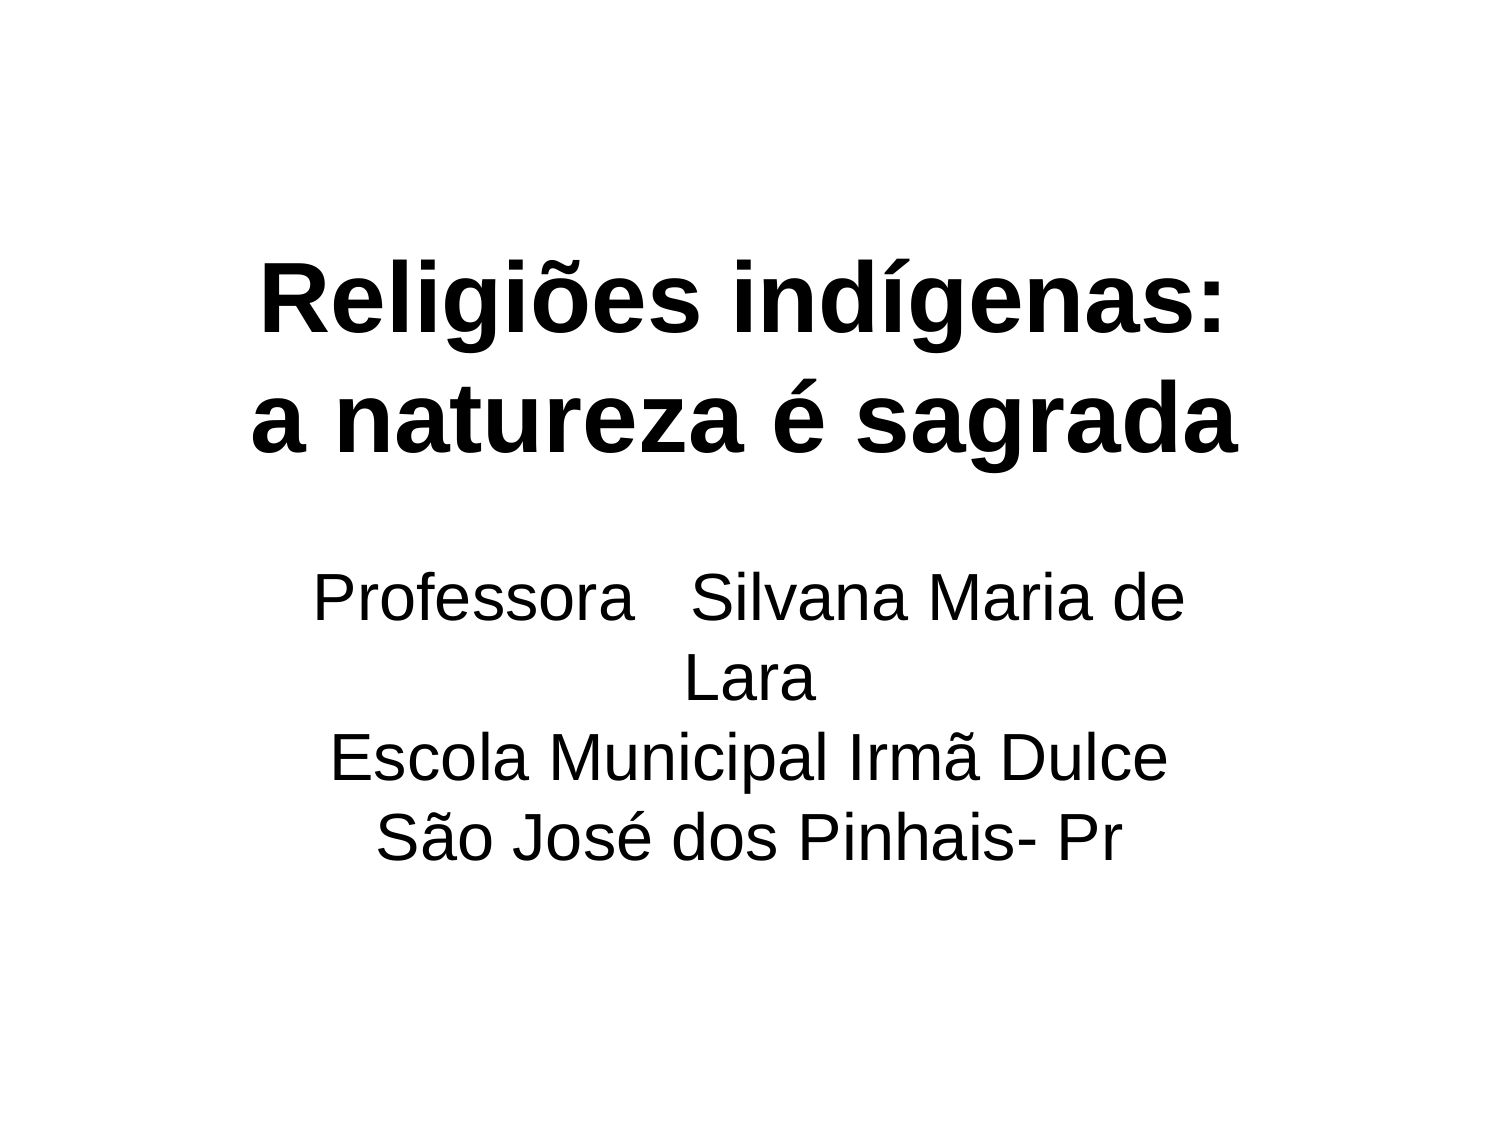

# Religiões indígenas: a natureza é sagrada
Professora Silvana Maria de Lara
Escola Municipal Irmã Dulce
São José dos Pinhais- Pr